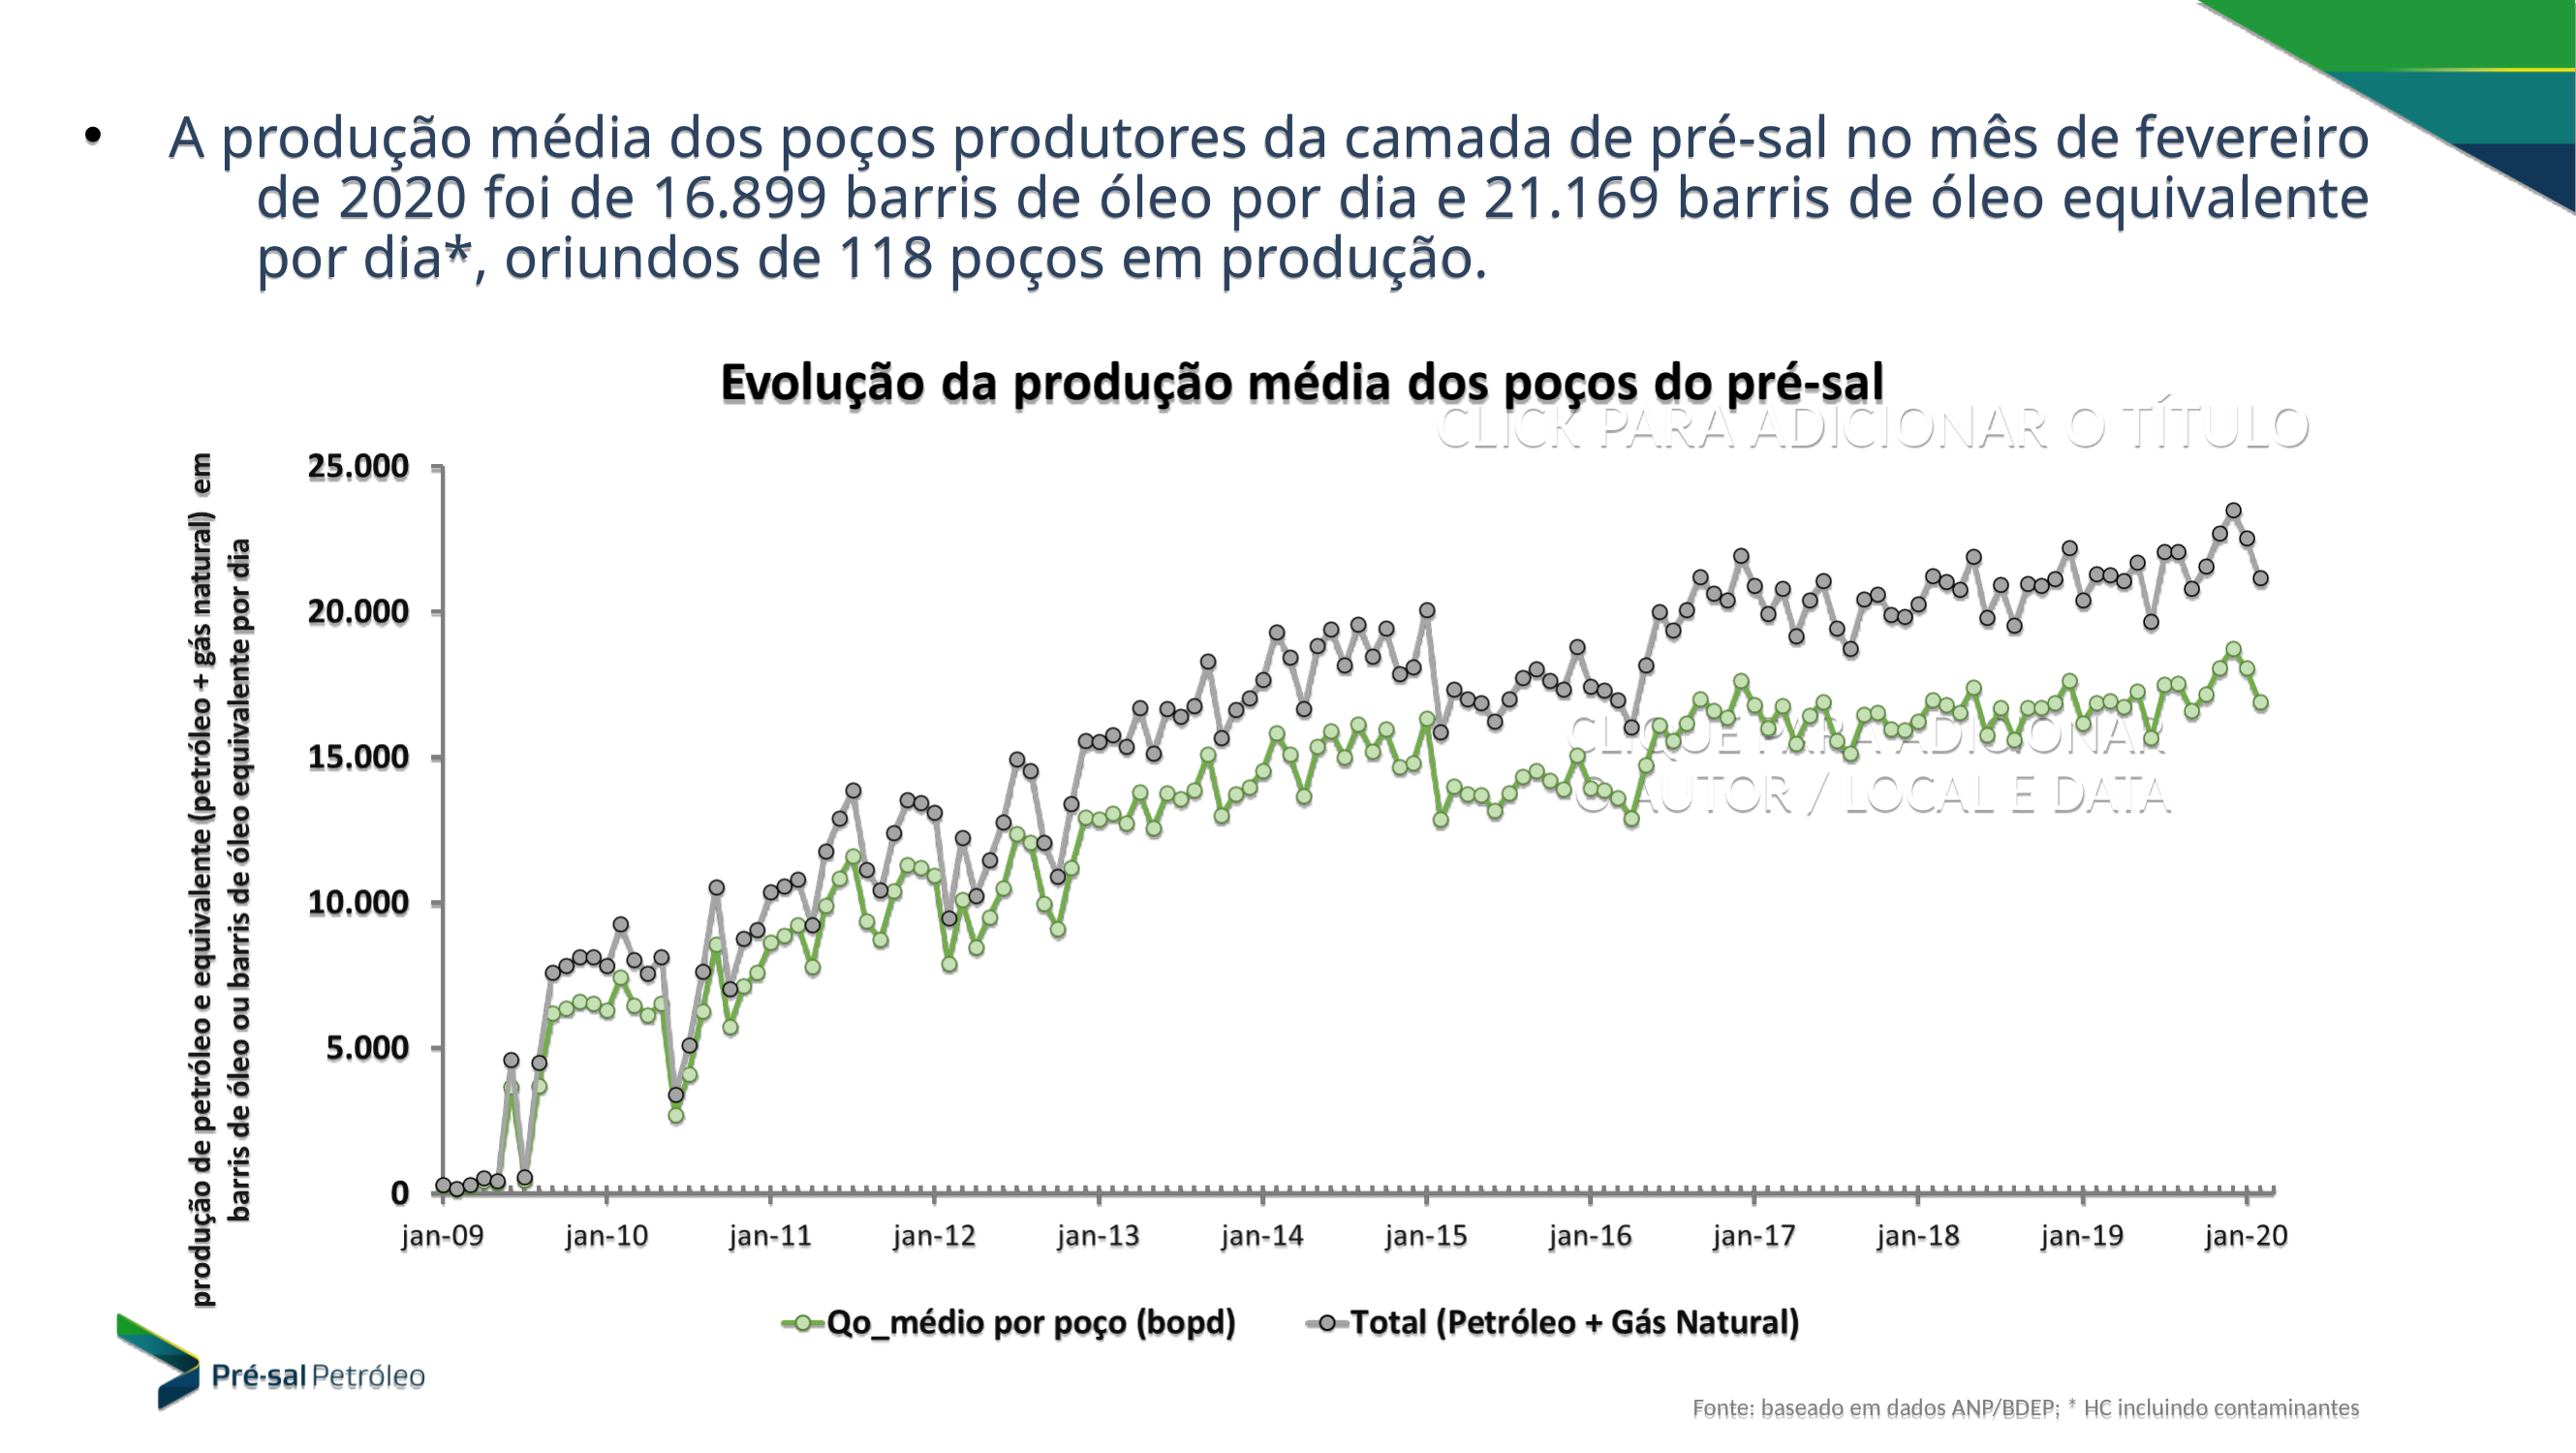

A produção média dos poços produtores da camada de pré-sal no mês de fevereiro de 2020 foi de 16.899 barris de óleo por dia e 21.169 barris de óleo equivalente por dia*, oriundos de 118 poços em produção.
Fonte: baseado em dados ANP/BDEP; * HC incluindo contaminantes